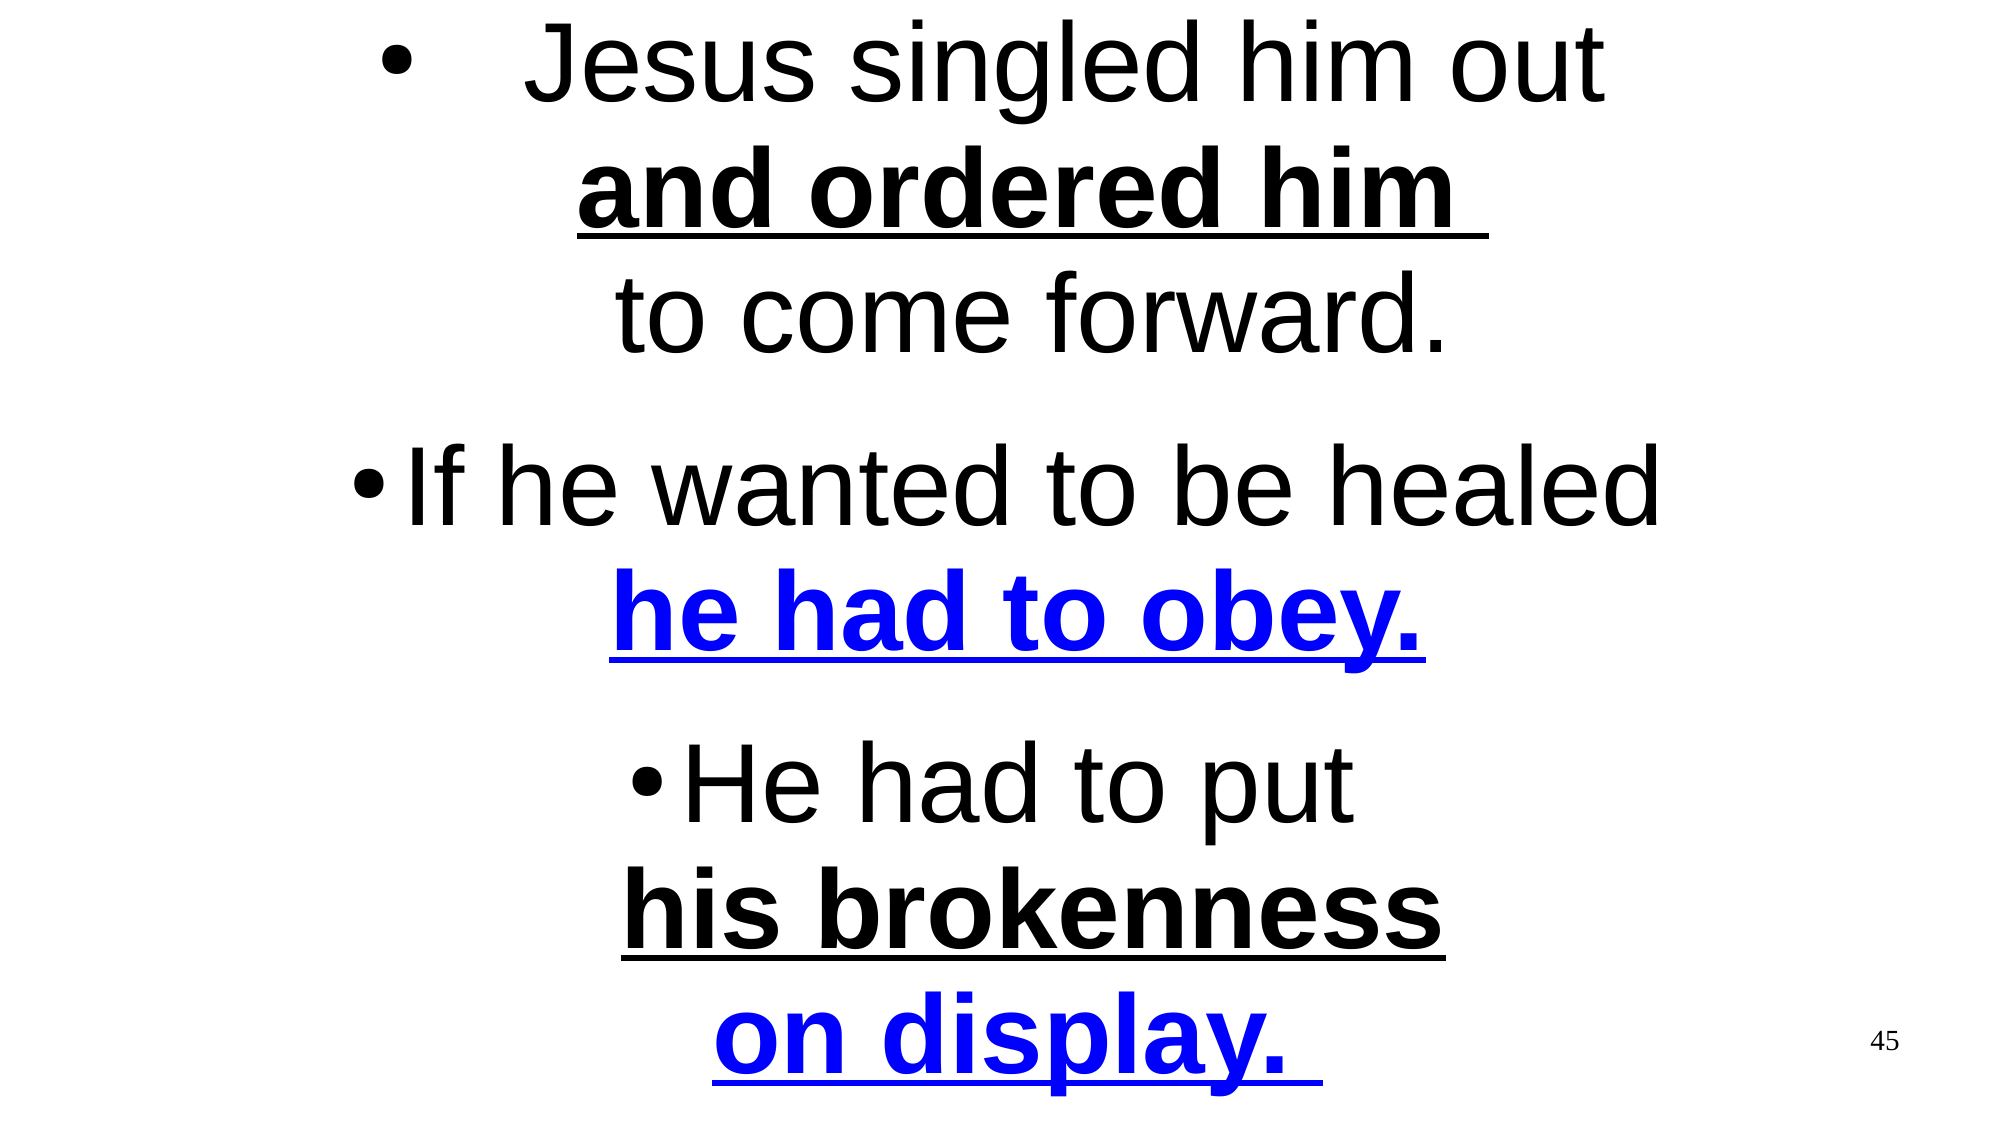

# Jesus singled him out and ordered him to come forward.
If he wanted to be healed
he had to obey.
He had to put
his brokenness
on display.
45